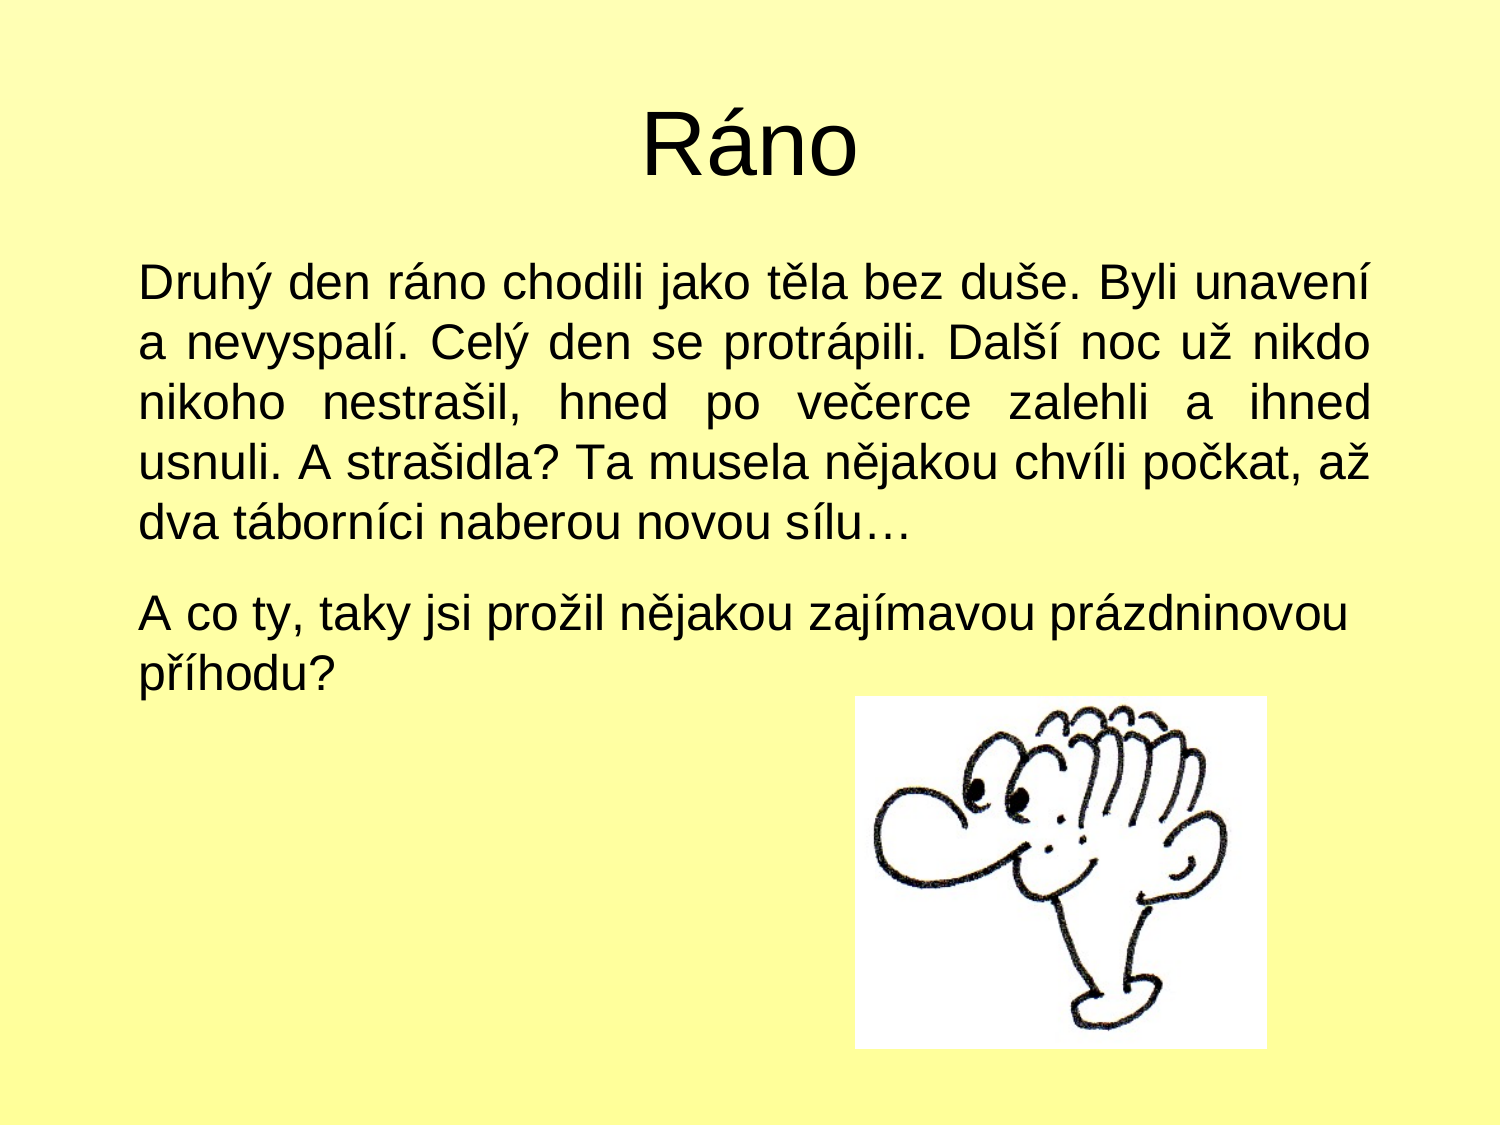

# Ráno
Druhý den ráno chodili jako těla bez duše. Byli unavení a nevyspalí. Celý den se protrápili. Další noc už nikdo nikoho nestrašil, hned po večerce zalehli a ihned usnuli. A strašidla? Ta musela nějakou chvíli počkat, až dva táborníci naberou novou sílu…
A co ty, taky jsi prožil nějakou zajímavou prázdninovou příhodu?